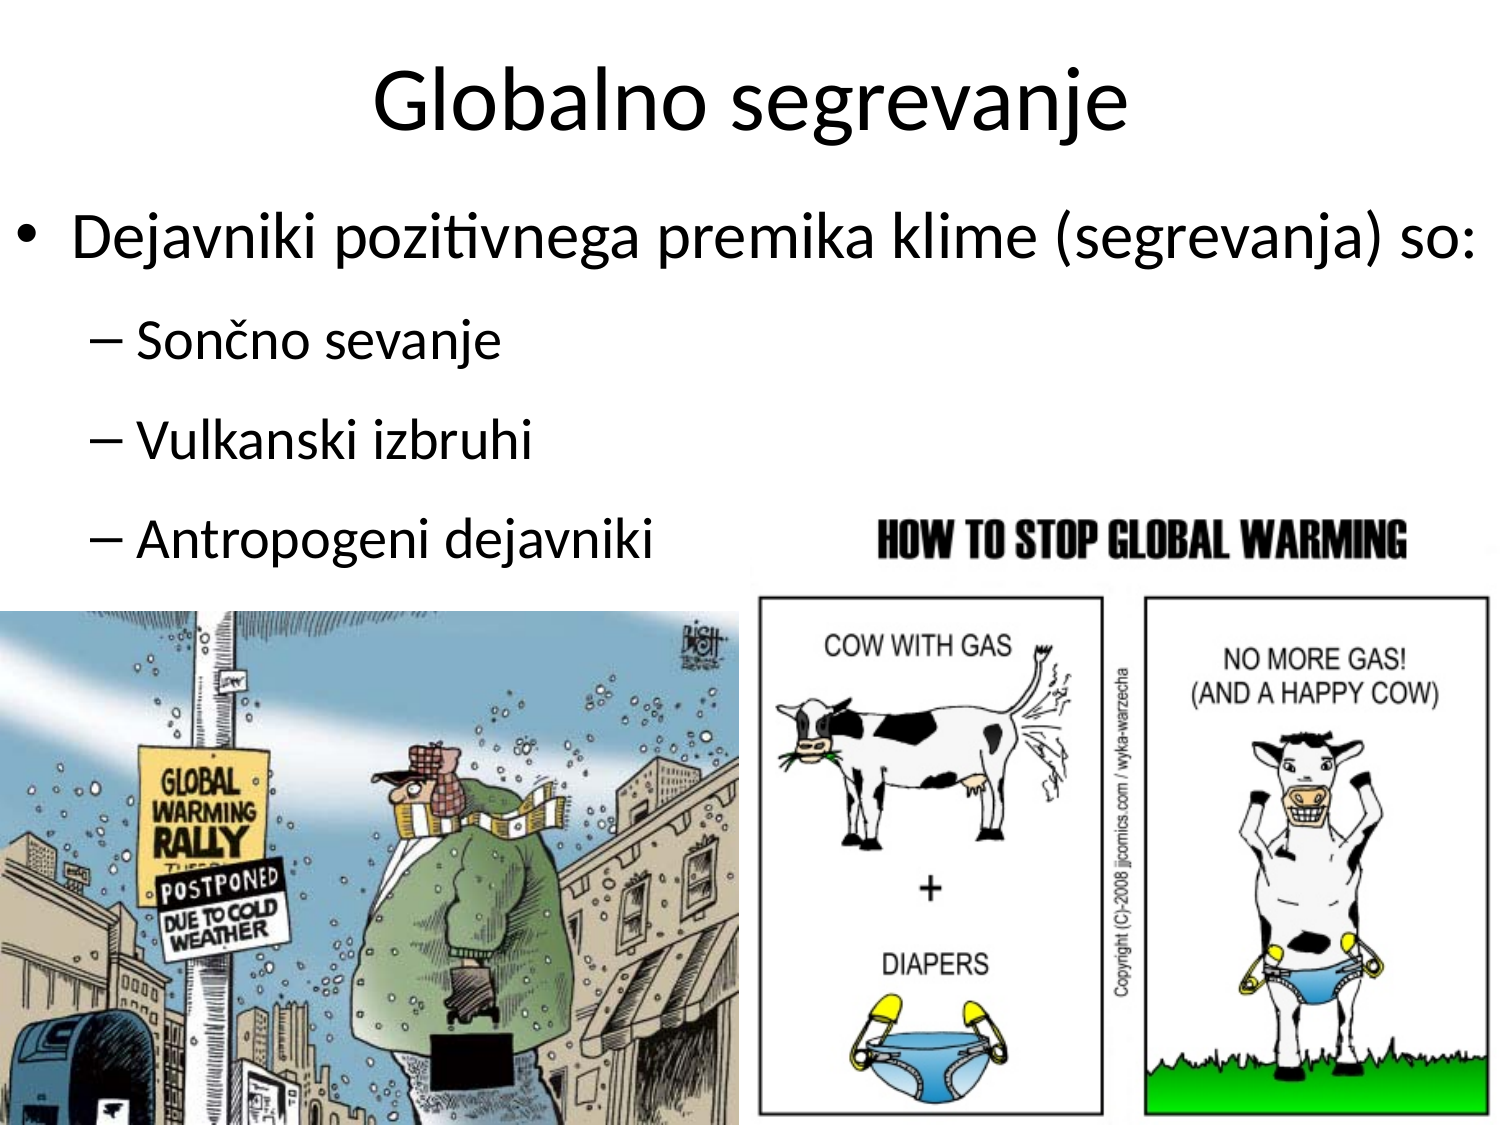

# Globalno segrevanje
Dejavniki pozitivnega premika klime (segrevanja) so:
Sončno sevanje
Vulkanski izbruhi
Antropogeni dejavniki